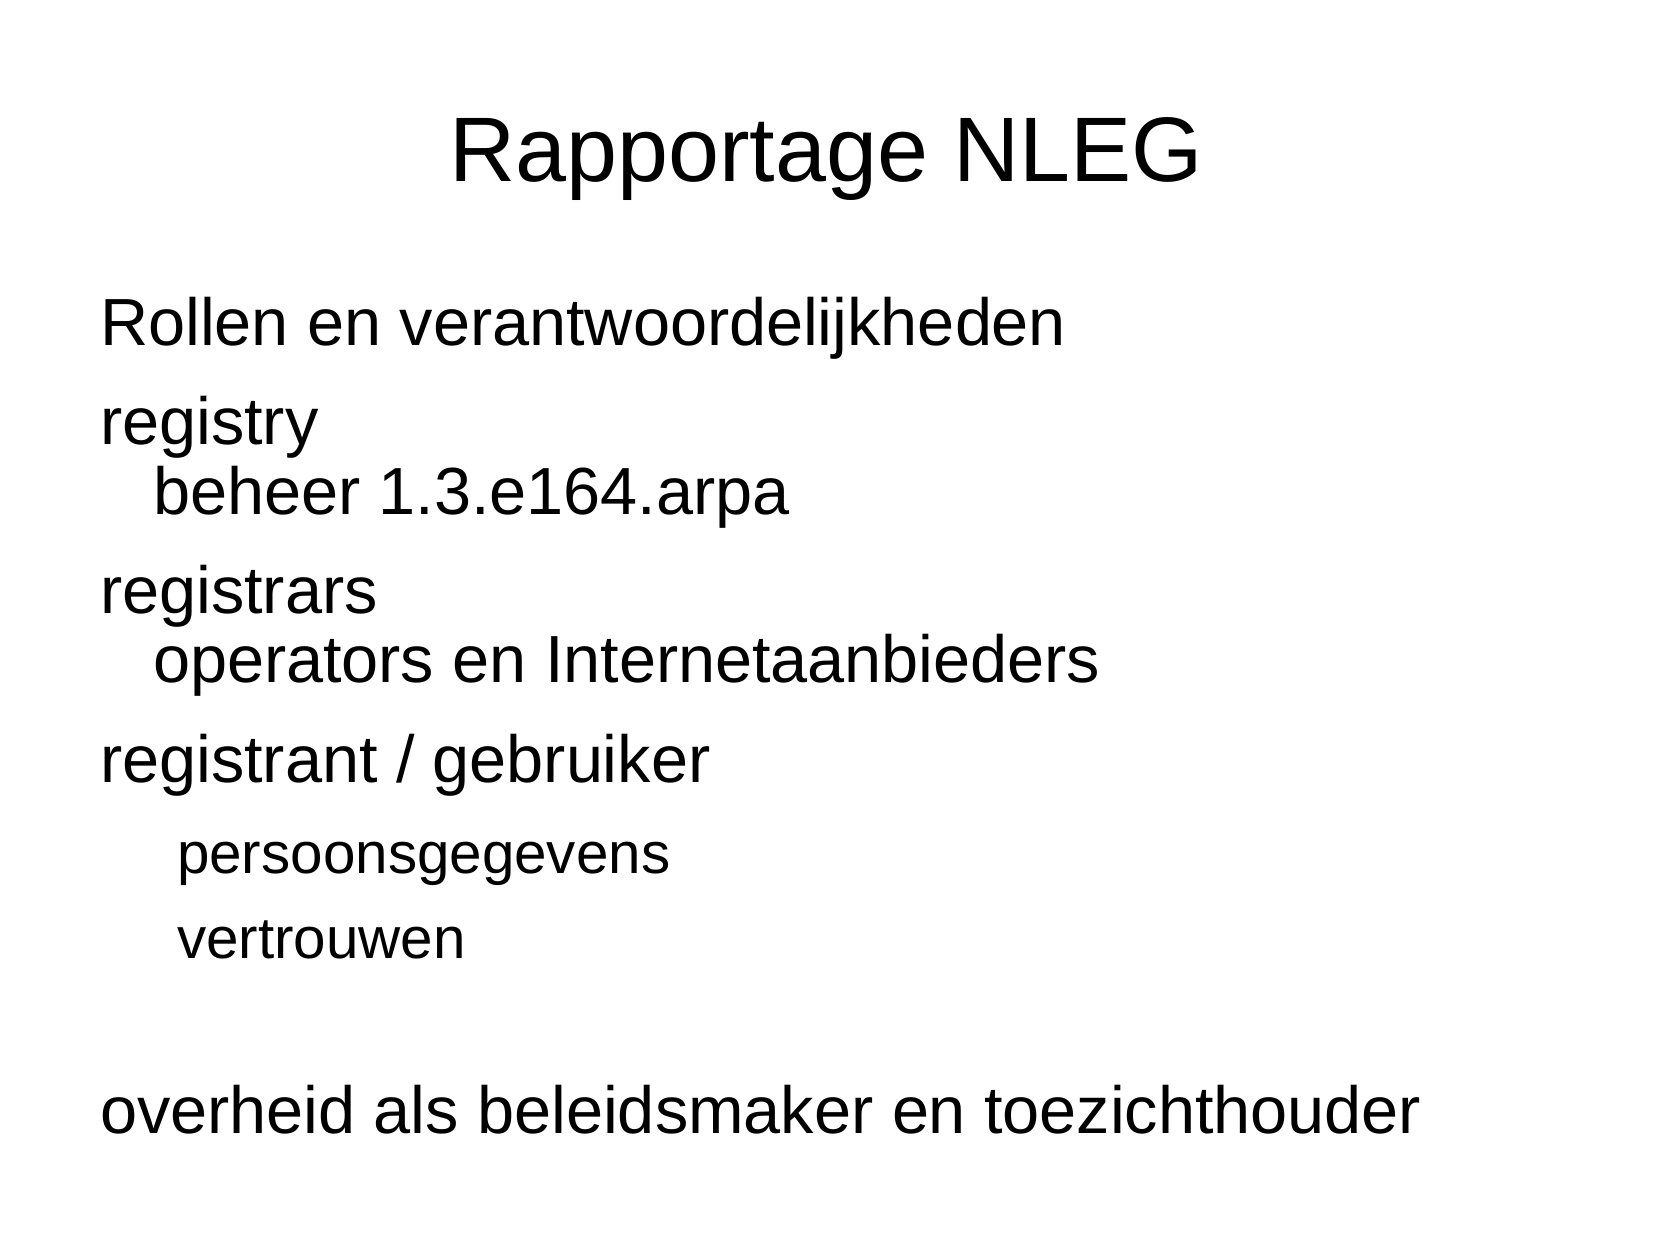

# Rapportage NLEG
Rollen en verantwoordelijkheden
registry
beheer 1.3.e164.arpa
registrars
operators en Internetaanbieders
registrant / gebruiker
persoonsgegevens
vertrouwen
overheid als beleidsmaker en toezichthouder